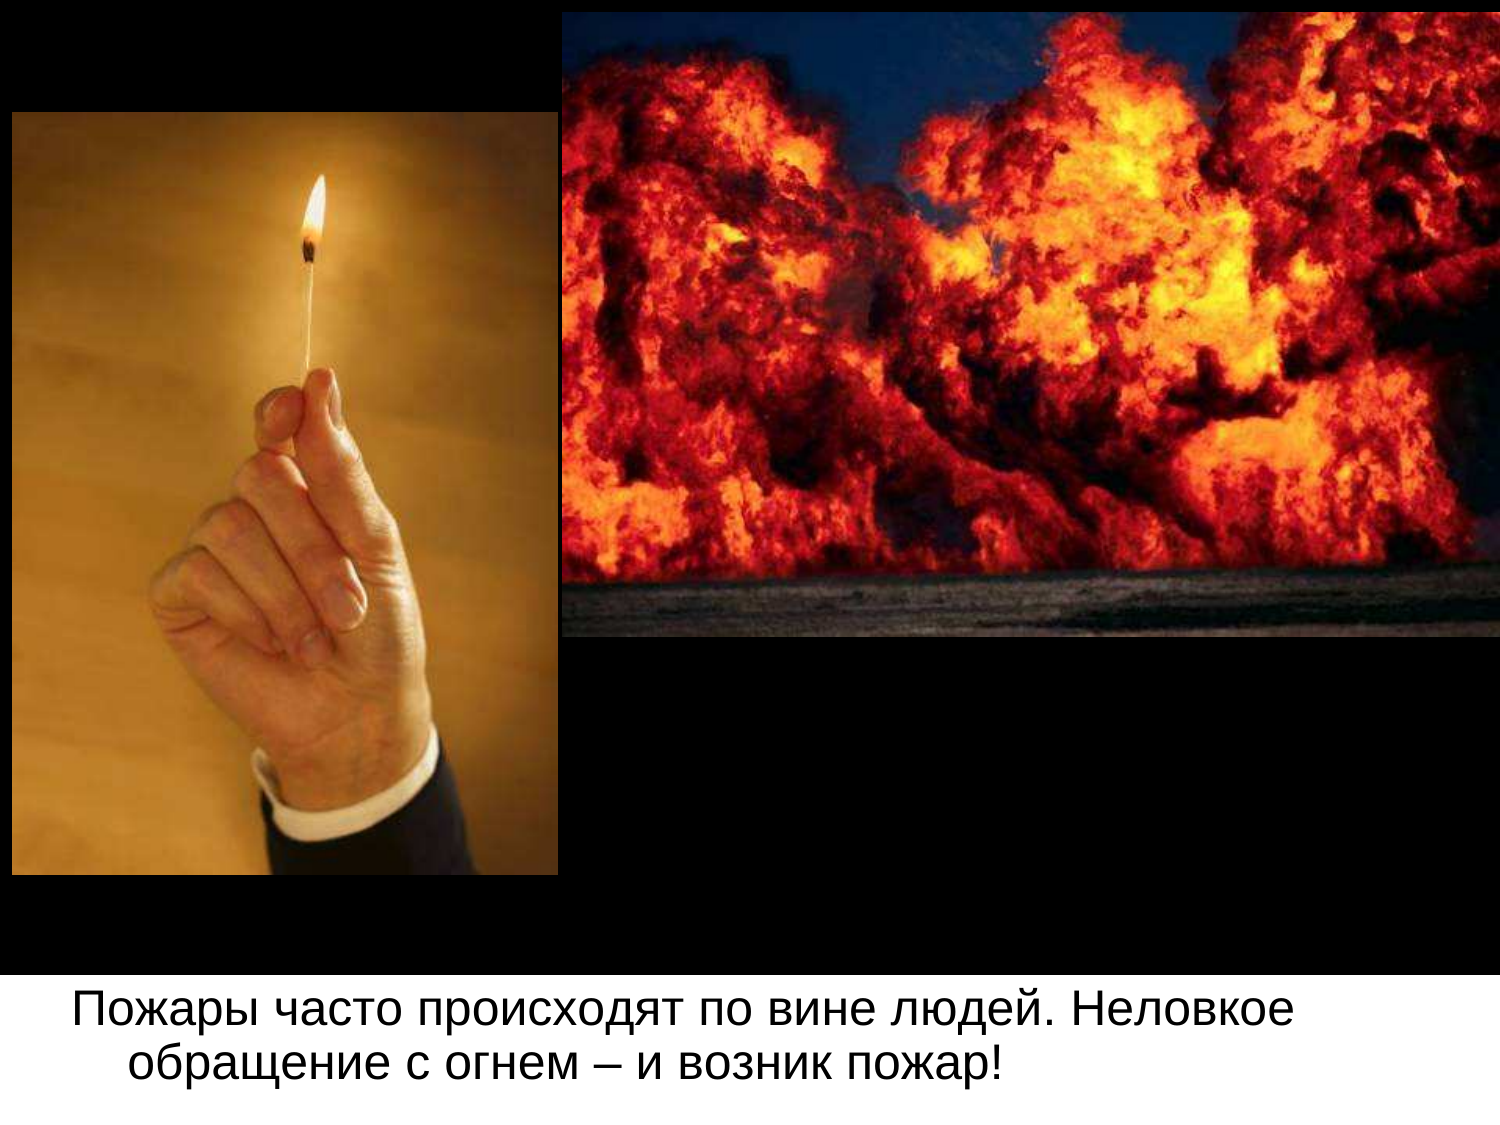

# Пожары часто происходят по вине людей. Неловкое обращение с огнем – и возник пожар!
Пожары часто происходят по вине людей. Неловкое обращение с огнем – и возник пожар!